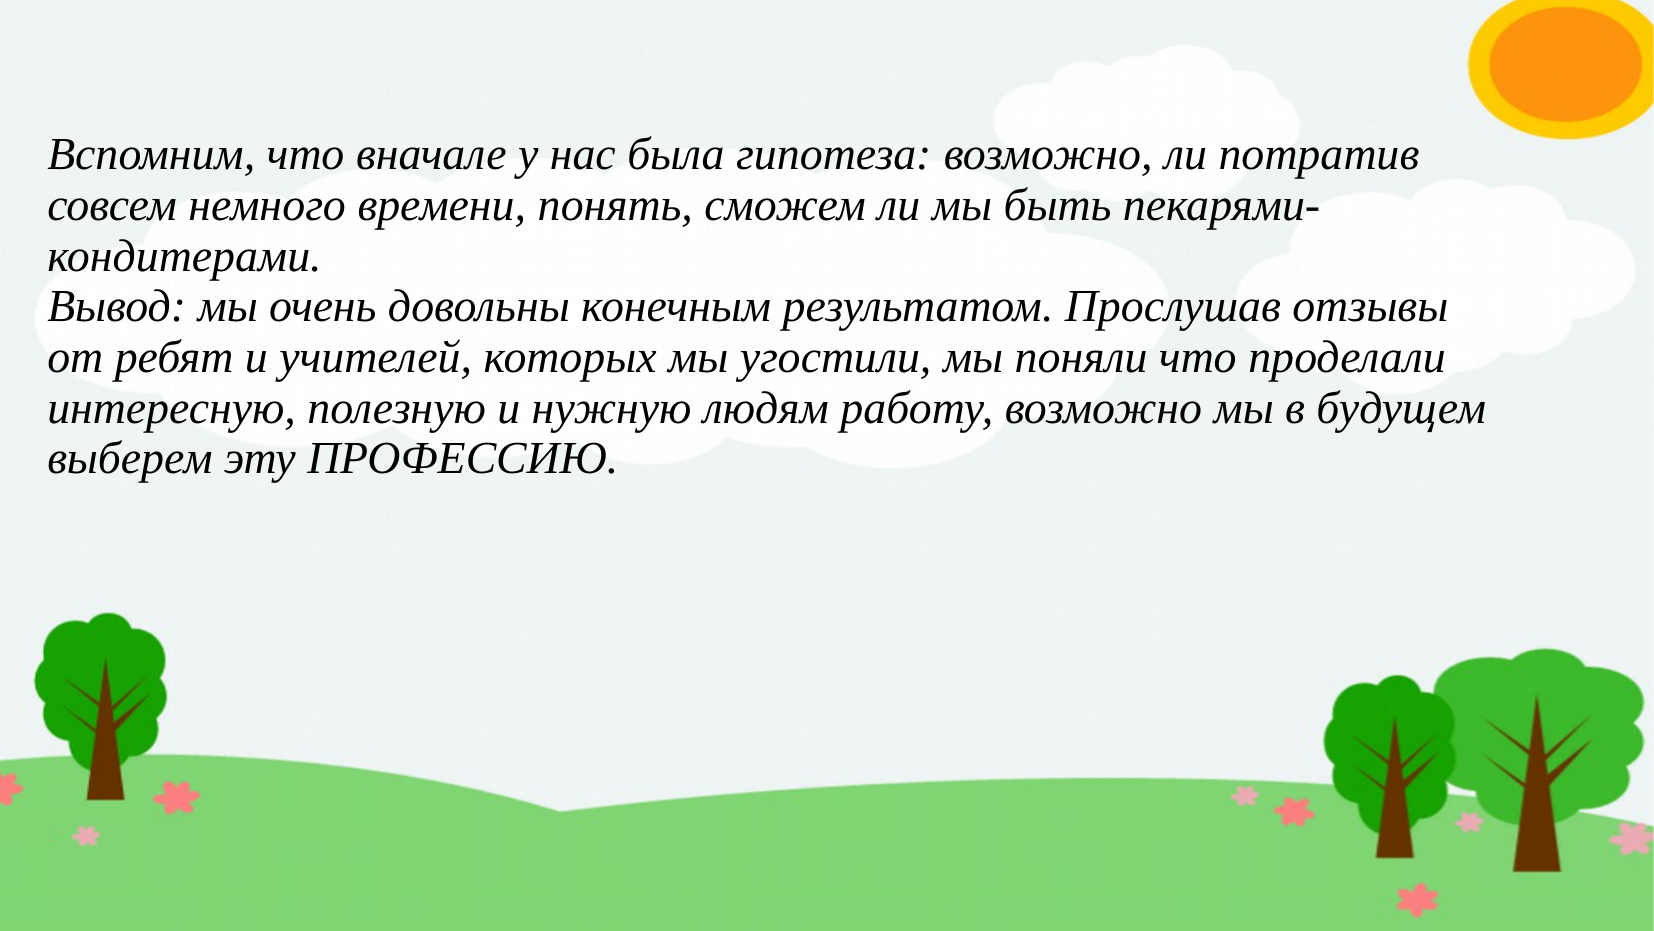

# Вспомним, что вначале у нас была гипотеза: возможно, ли потратив совсем немного времени, понять, сможем ли мы быть пекарями-кондитерами. Вывод: мы очень довольны конечным результатом. Прослушав отзывы от ребят и учителей, которых мы угостили, мы поняли что проделали интересную, полезную и нужную людям работу, возможно мы в будущем выберем эту ПРОФЕССИЮ.